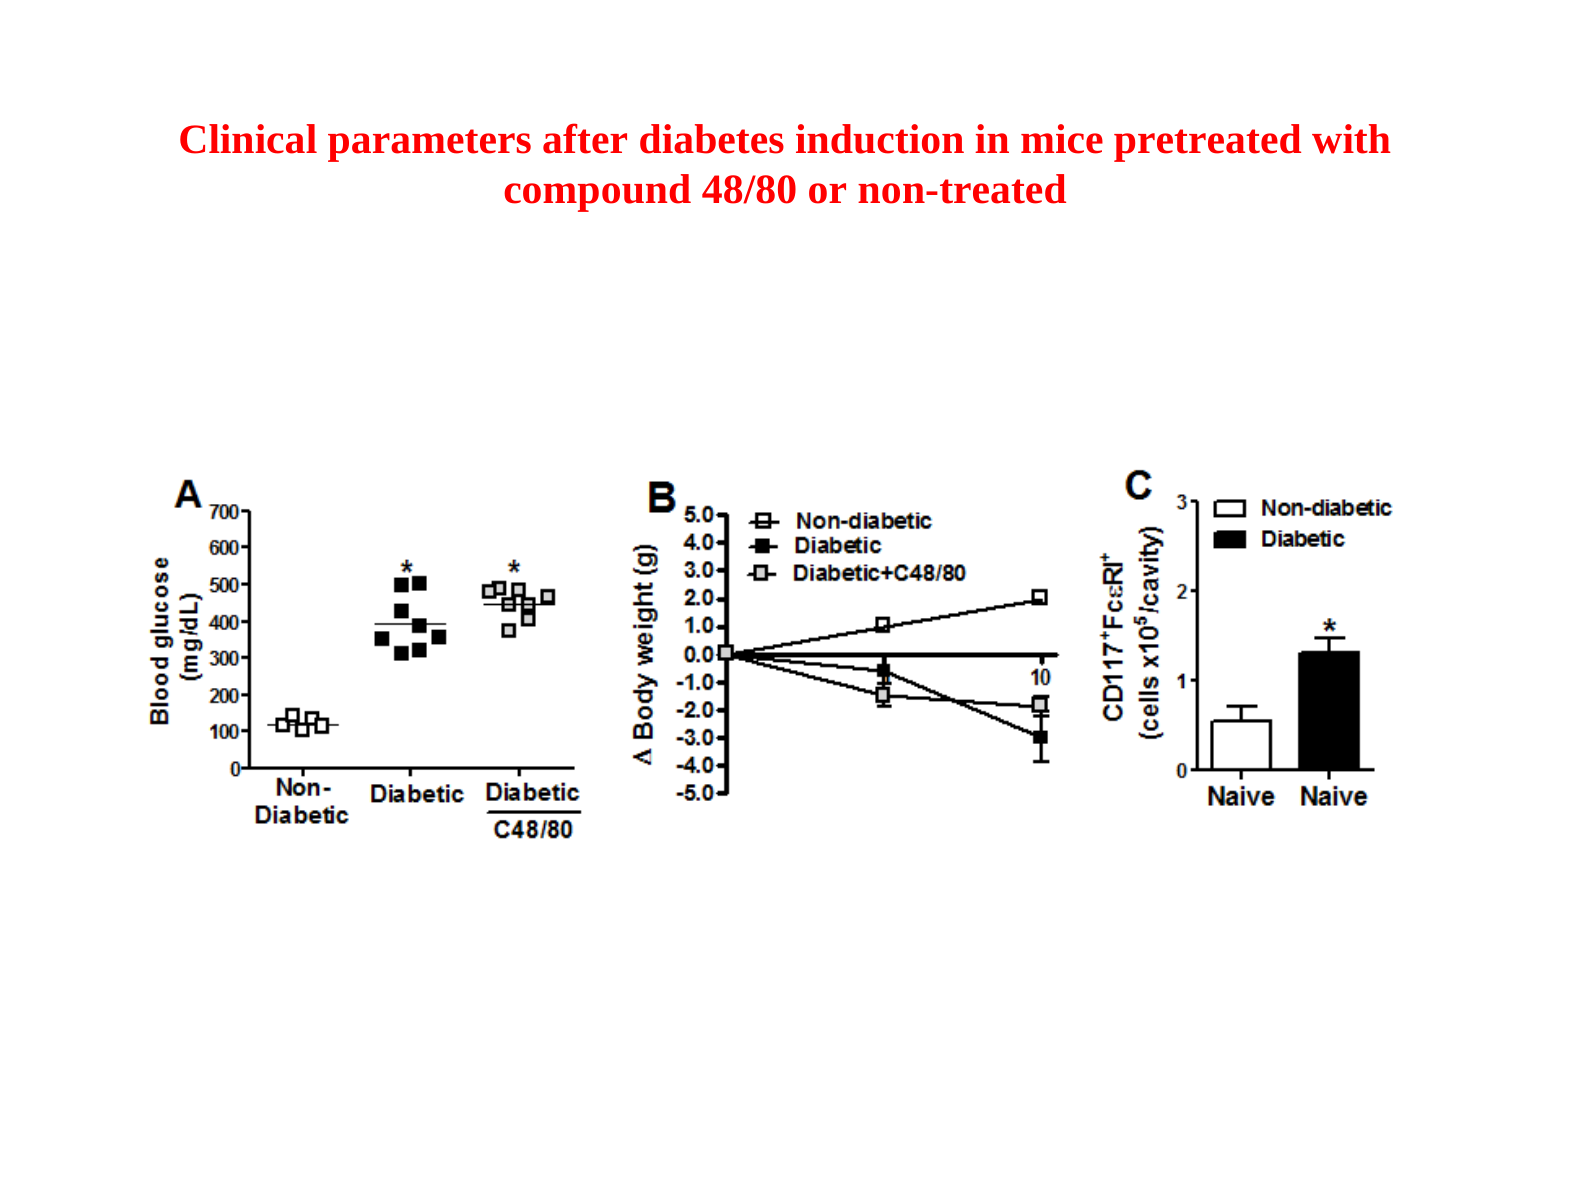

# Clinical parameters after diabetes induction in mice pretreated with compound 48/80 or non-treated